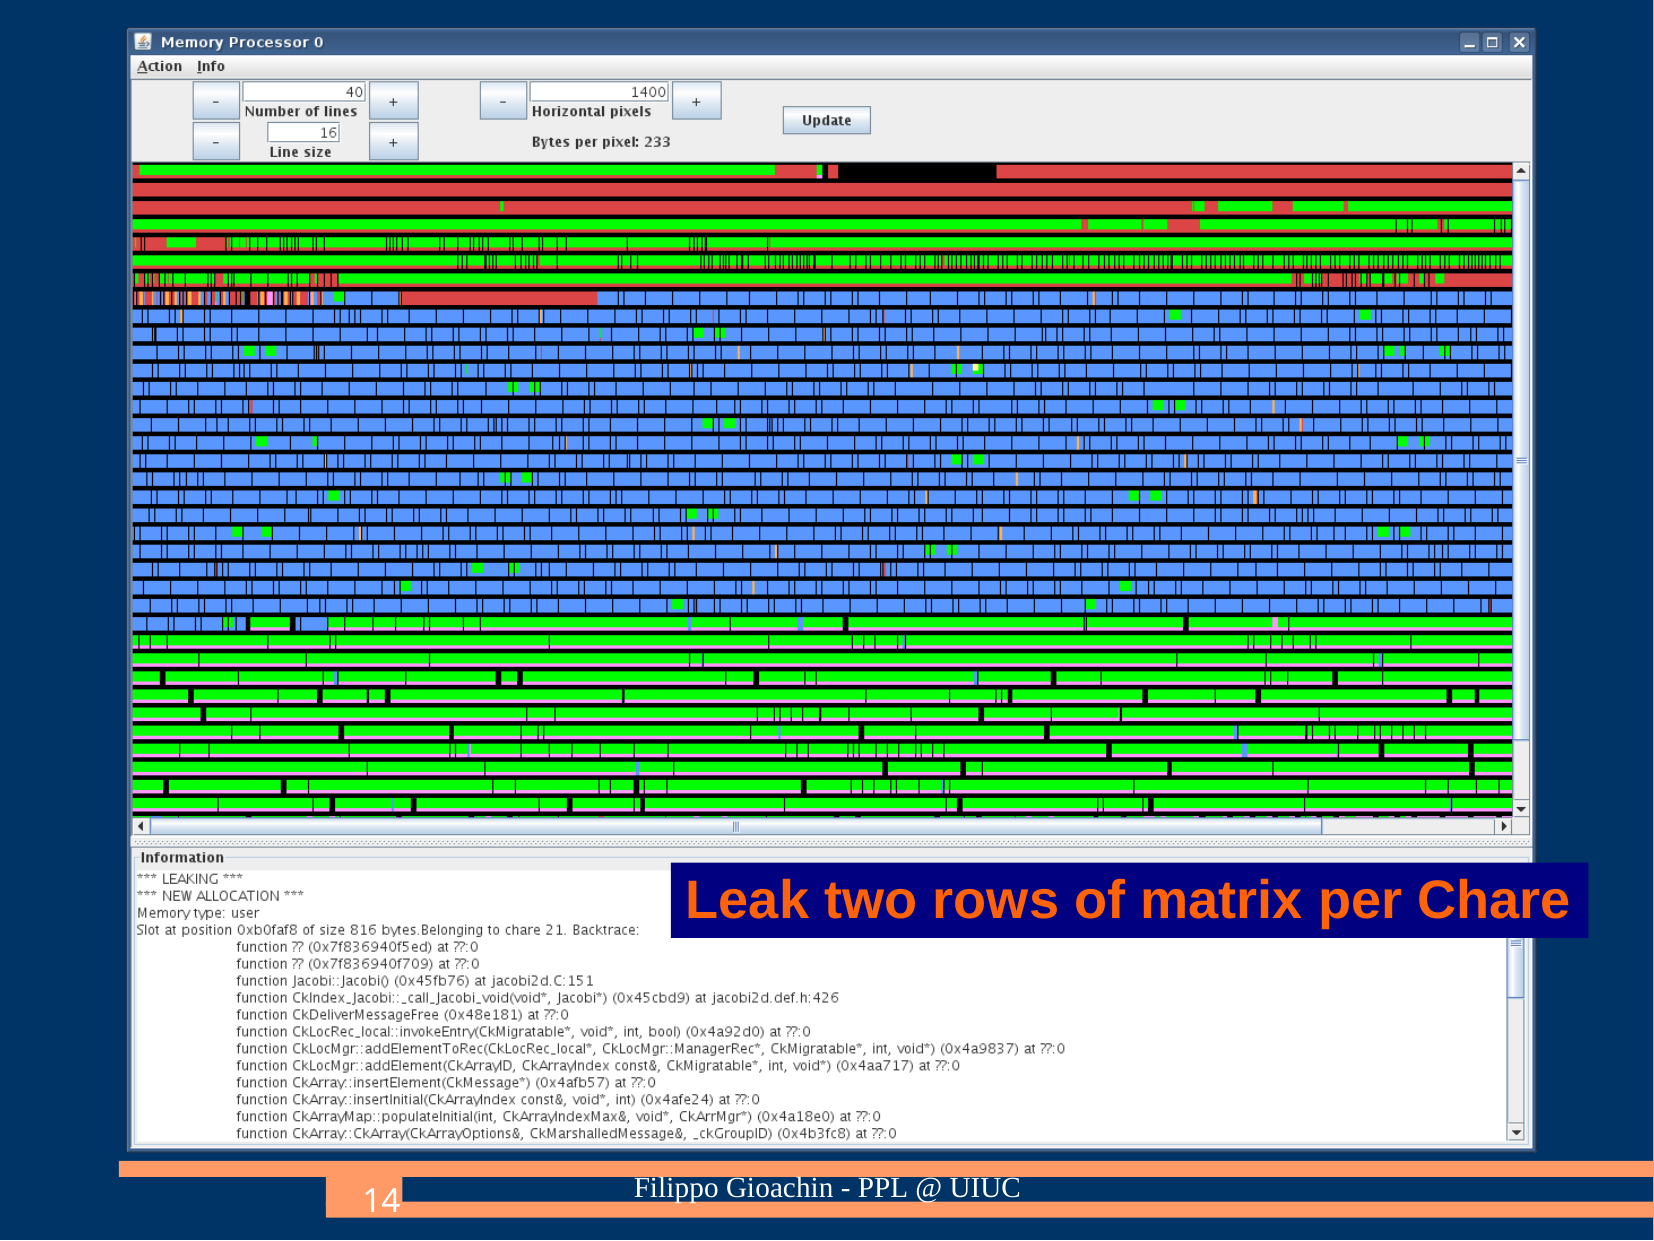

#
Leak two rows of matrix per Chare
Filippo Gioachin - PPL @ UIUC
14